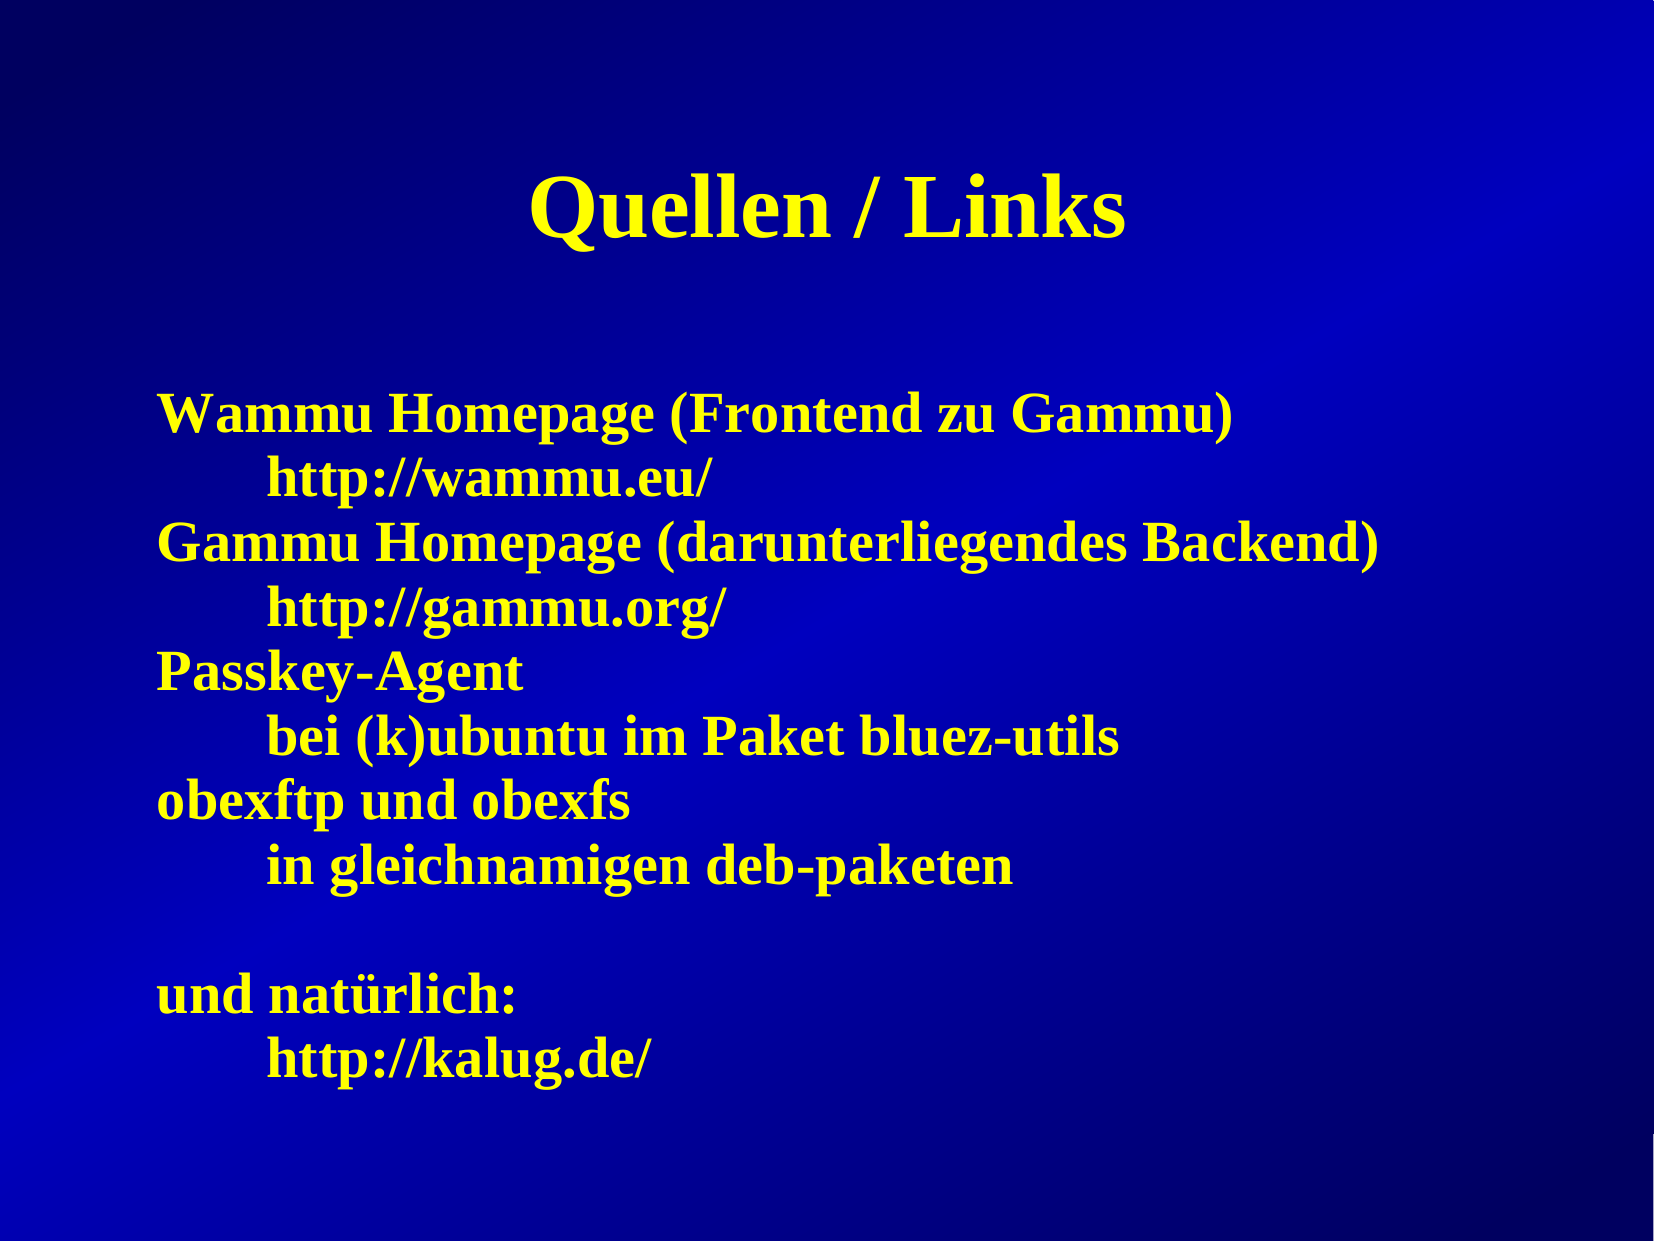

# Quellen / Links
Wammu Homepage (Frontend zu Gammu)
	http://wammu.eu/
Gammu Homepage (darunterliegendes Backend)
	http://gammu.org/
Passkey-Agent
	bei (k)ubuntu im Paket bluez-utils
obexftp und obexfs
	in gleichnamigen deb-paketen
und natürlich:
	http://kalug.de/